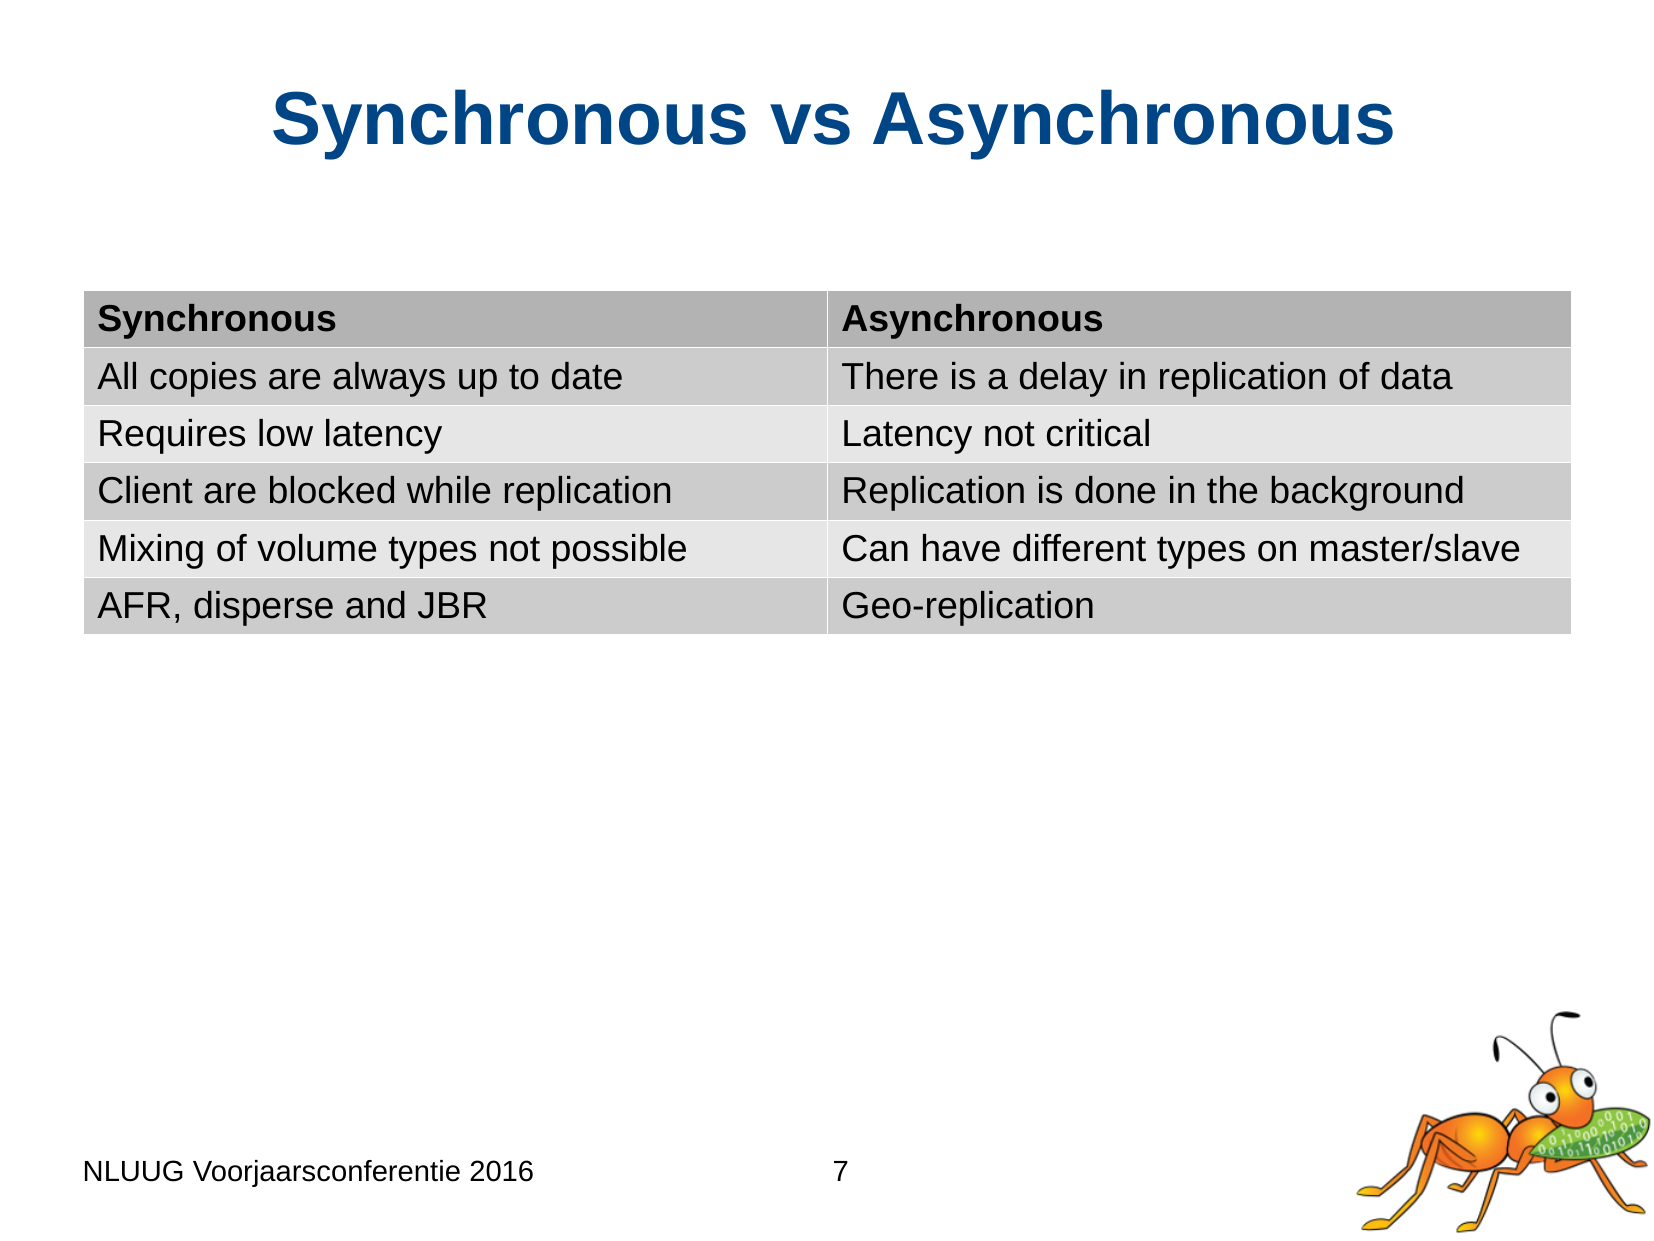

# Synchronous vs Asynchronous
| Synchronous | Asynchronous |
| --- | --- |
| All copies are always up to date | There is a delay in replication of data |
| Requires low latency | Latency not critical |
| Client are blocked while replication | Replication is done in the background |
| Mixing of volume types not possible | Can have different types on master/slave |
| AFR, disperse and JBR | Geo-replication |
FOSDEM, 31 January 2015
7